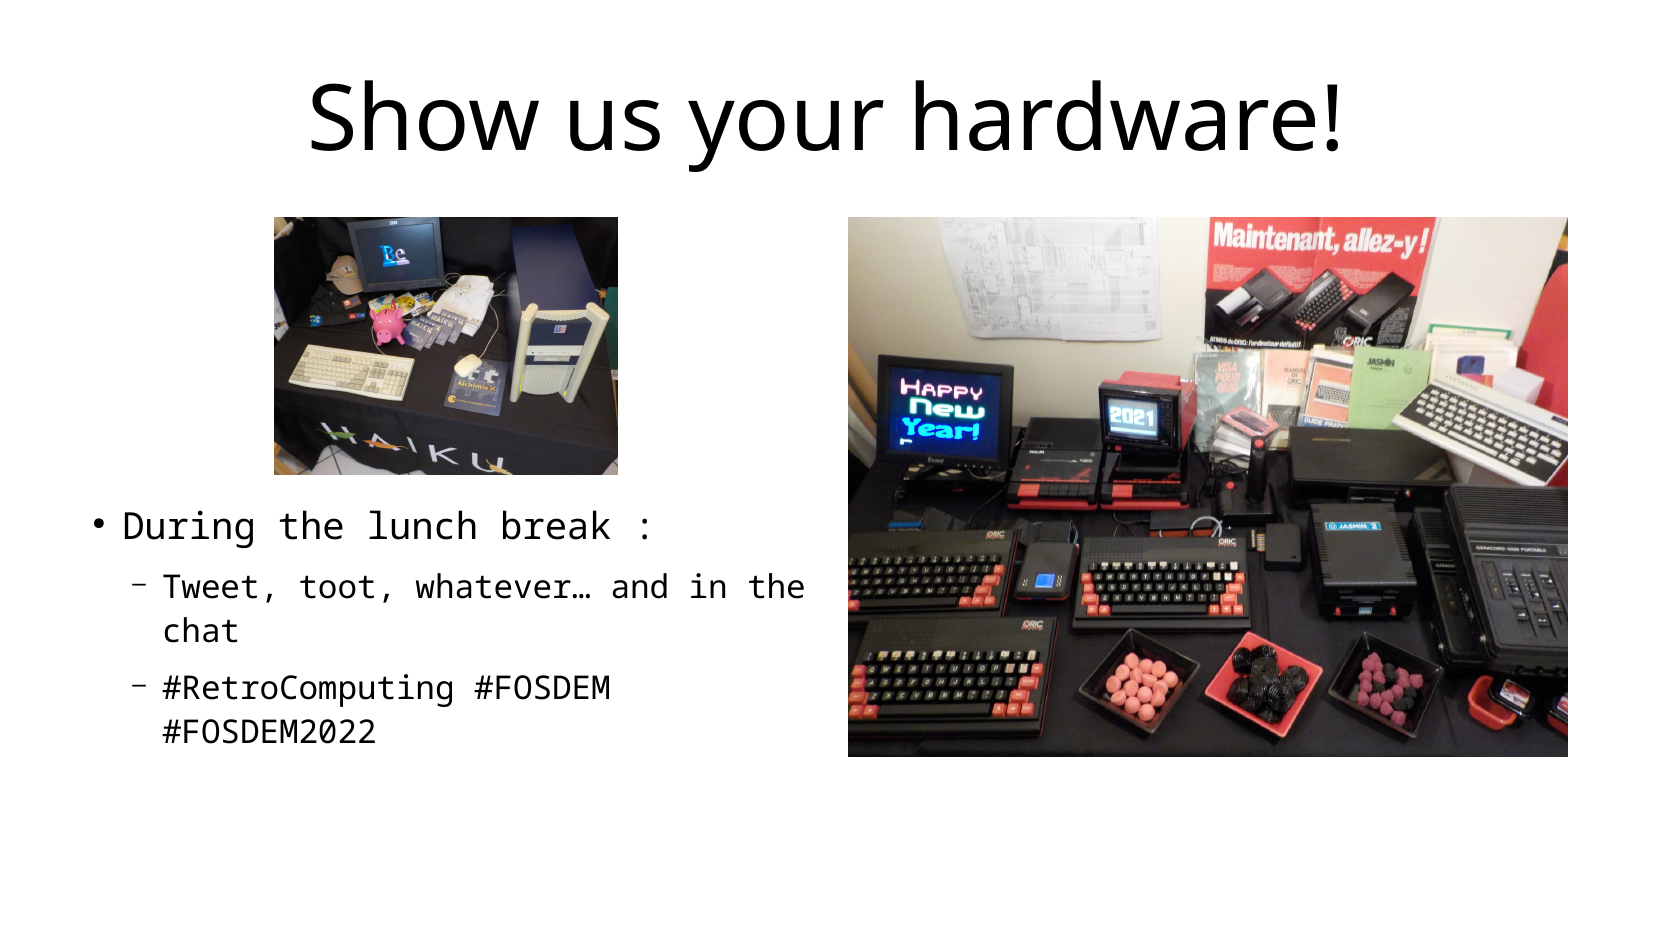

# Show us your hardware!
During the lunch break :
Tweet, toot, whatever… and in the chat
#RetroComputing #FOSDEM #FOSDEM2022